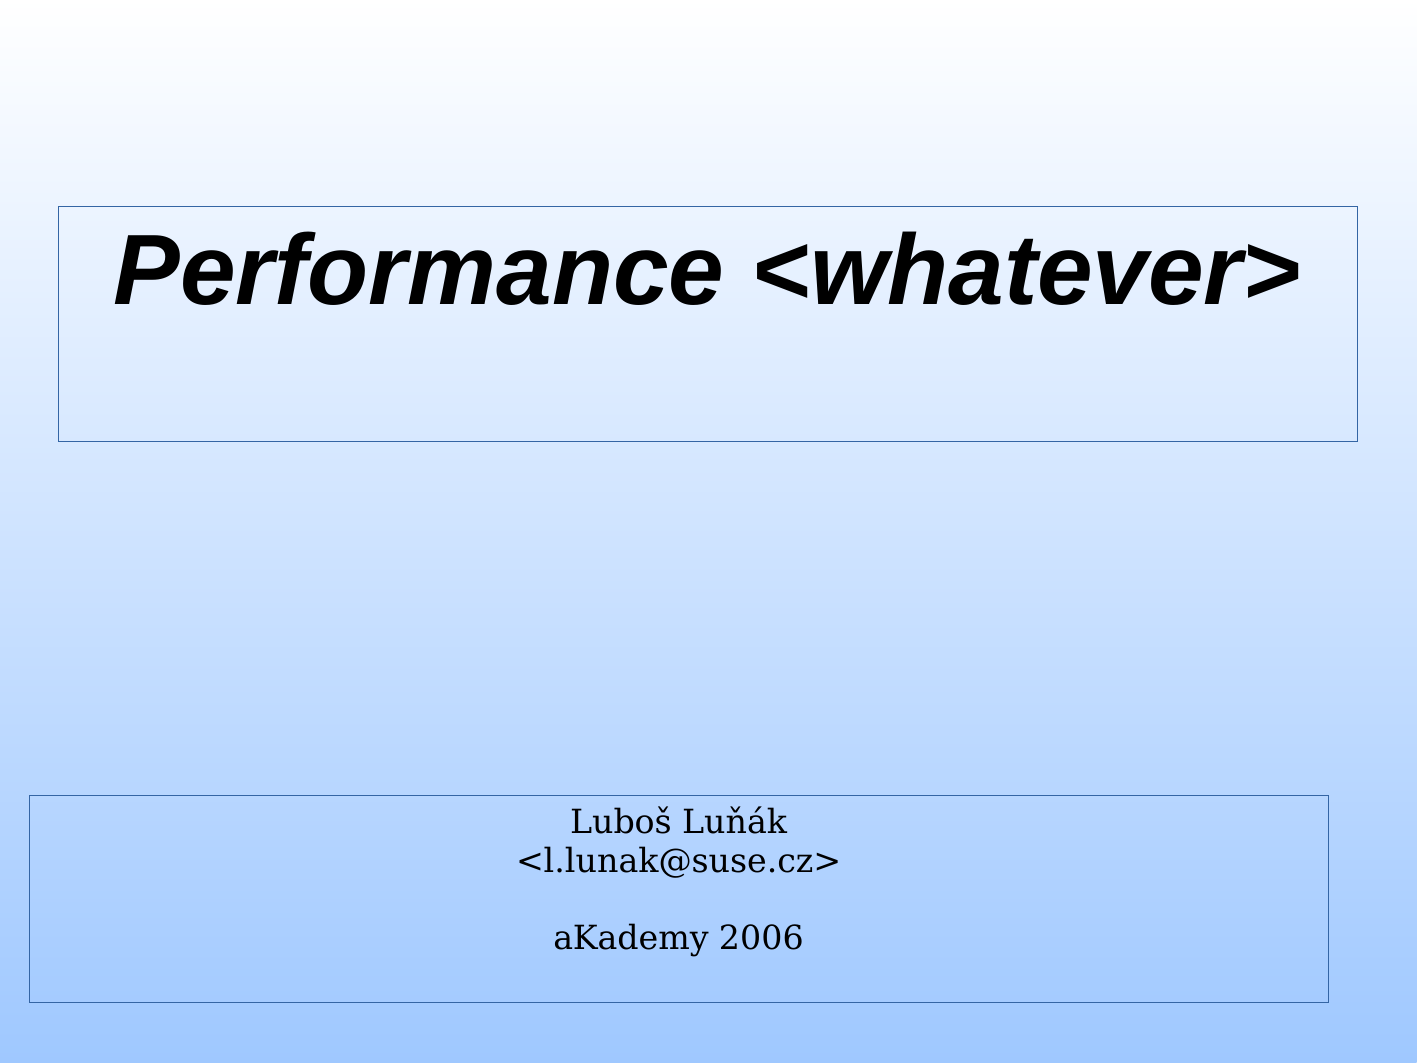

Performance <whatever>
Luboš Luňák
<l.lunak@suse.cz>
aKademy 2006